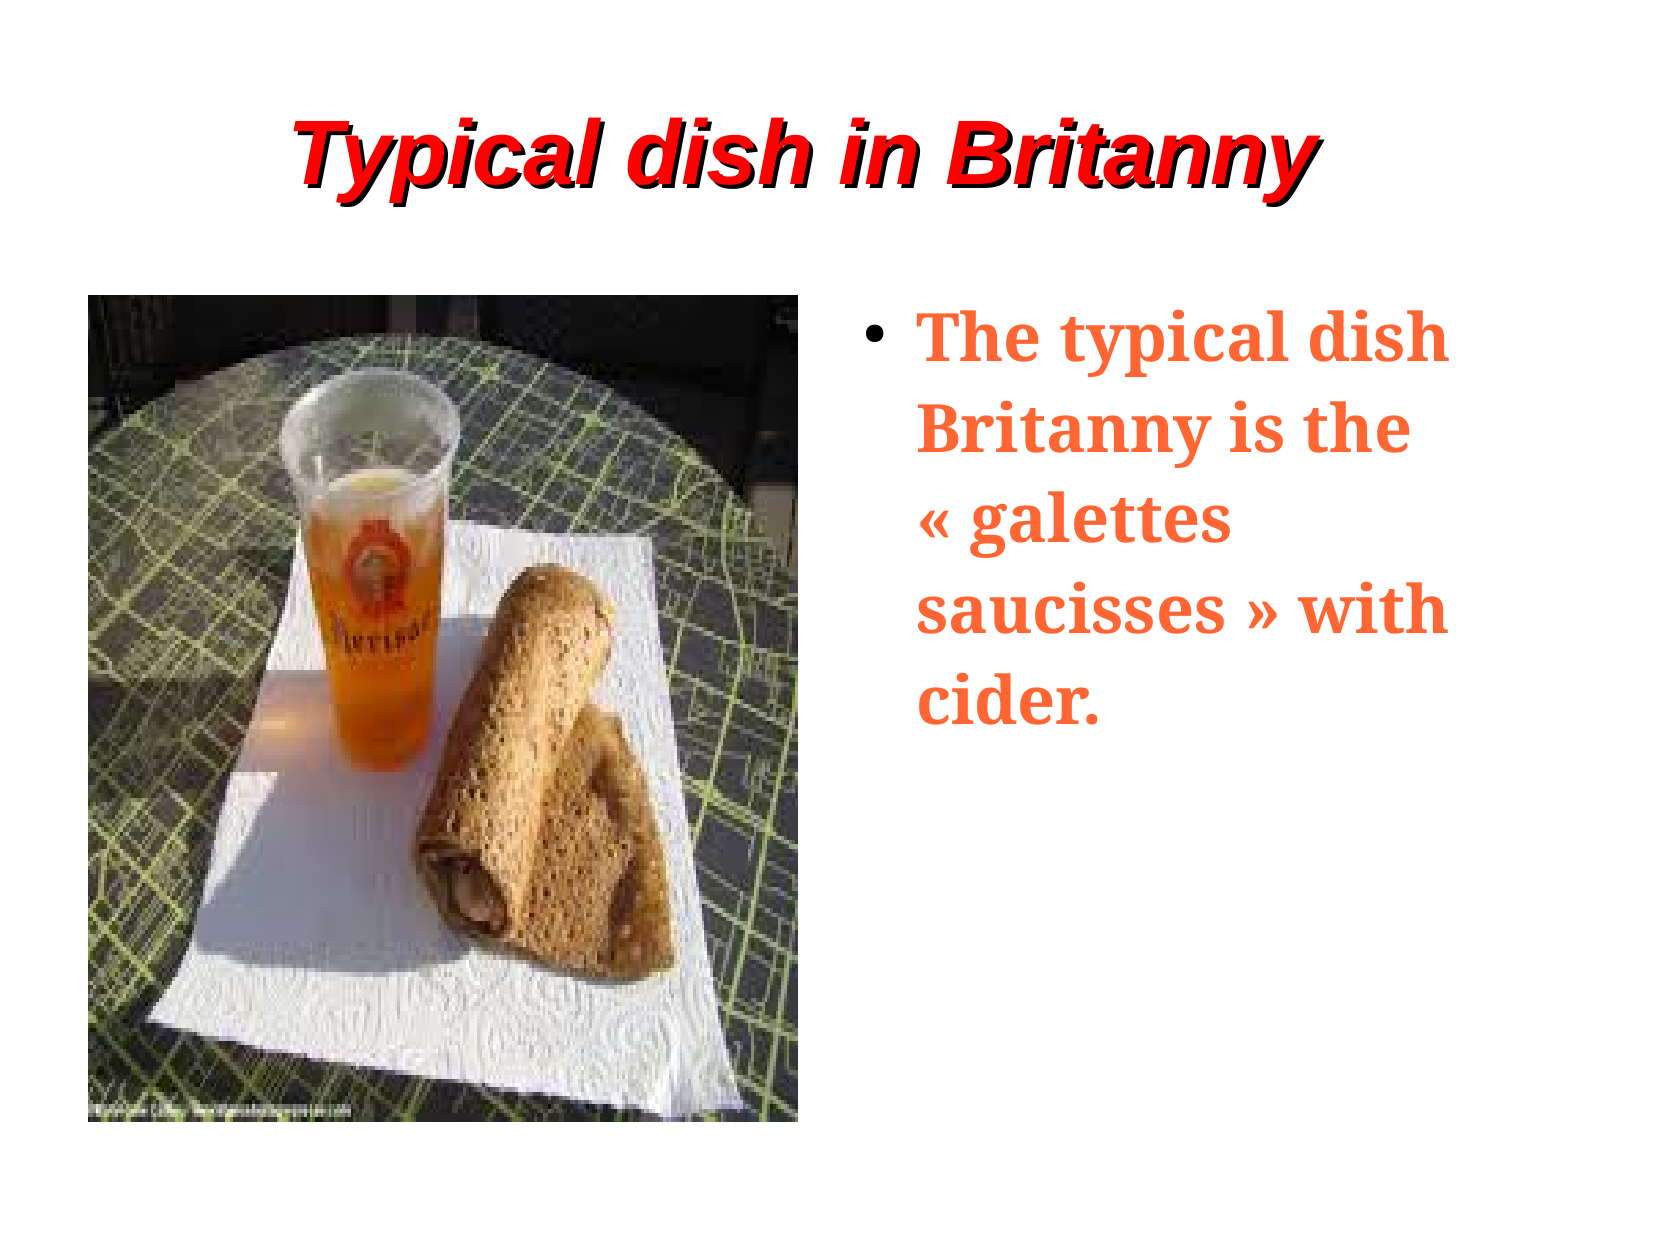

# Typical dish in Britanny
The typical dish Britanny is the « galettes saucisses » with cider.